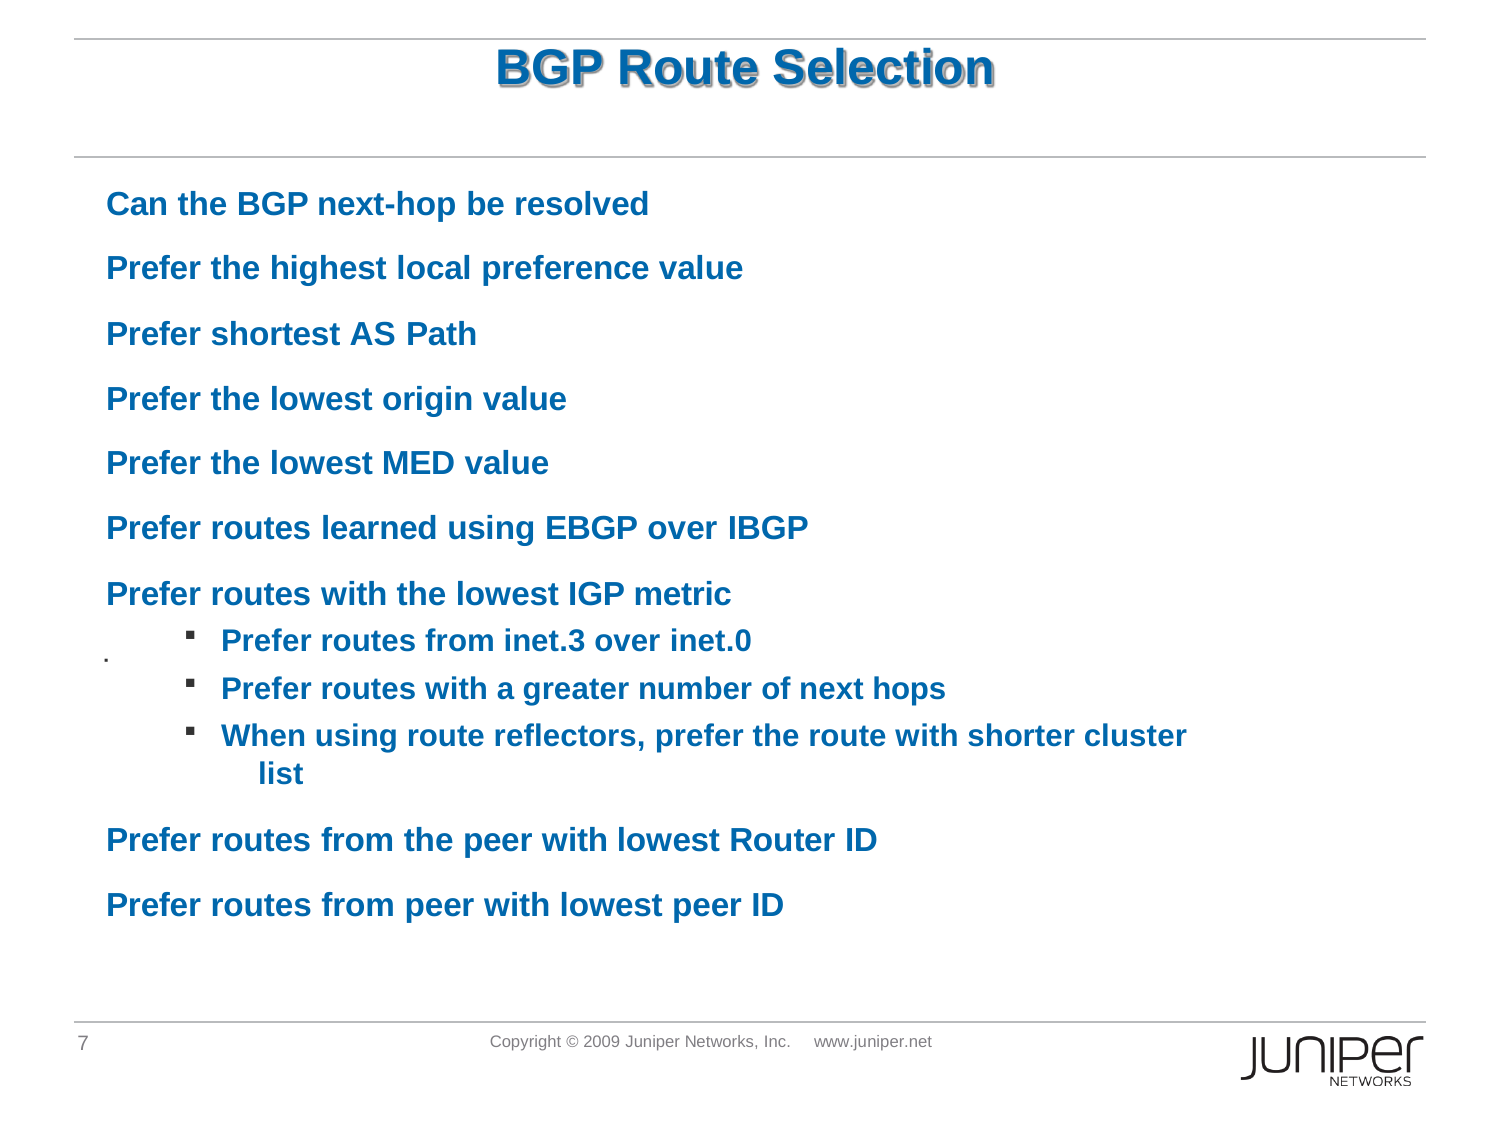

# BGP Route Selection
Can the BGP next-hop be resolved Prefer the highest local preference value Prefer shortest AS Path
Prefer the lowest origin value
Prefer the lowest MED value
Prefer routes learned using EBGP over IBGP Prefer routes with the lowest IGP metric
Prefer routes from inet.3 over inet.0
Prefer routes with a greater number of next hops
When using route reflectors, prefer the route with shorter cluster list
Prefer routes from the peer with lowest Router ID
Prefer routes from peer with lowest peer ID
Copyright © 2009 Juniper Networks, Inc.	www.juniper.net